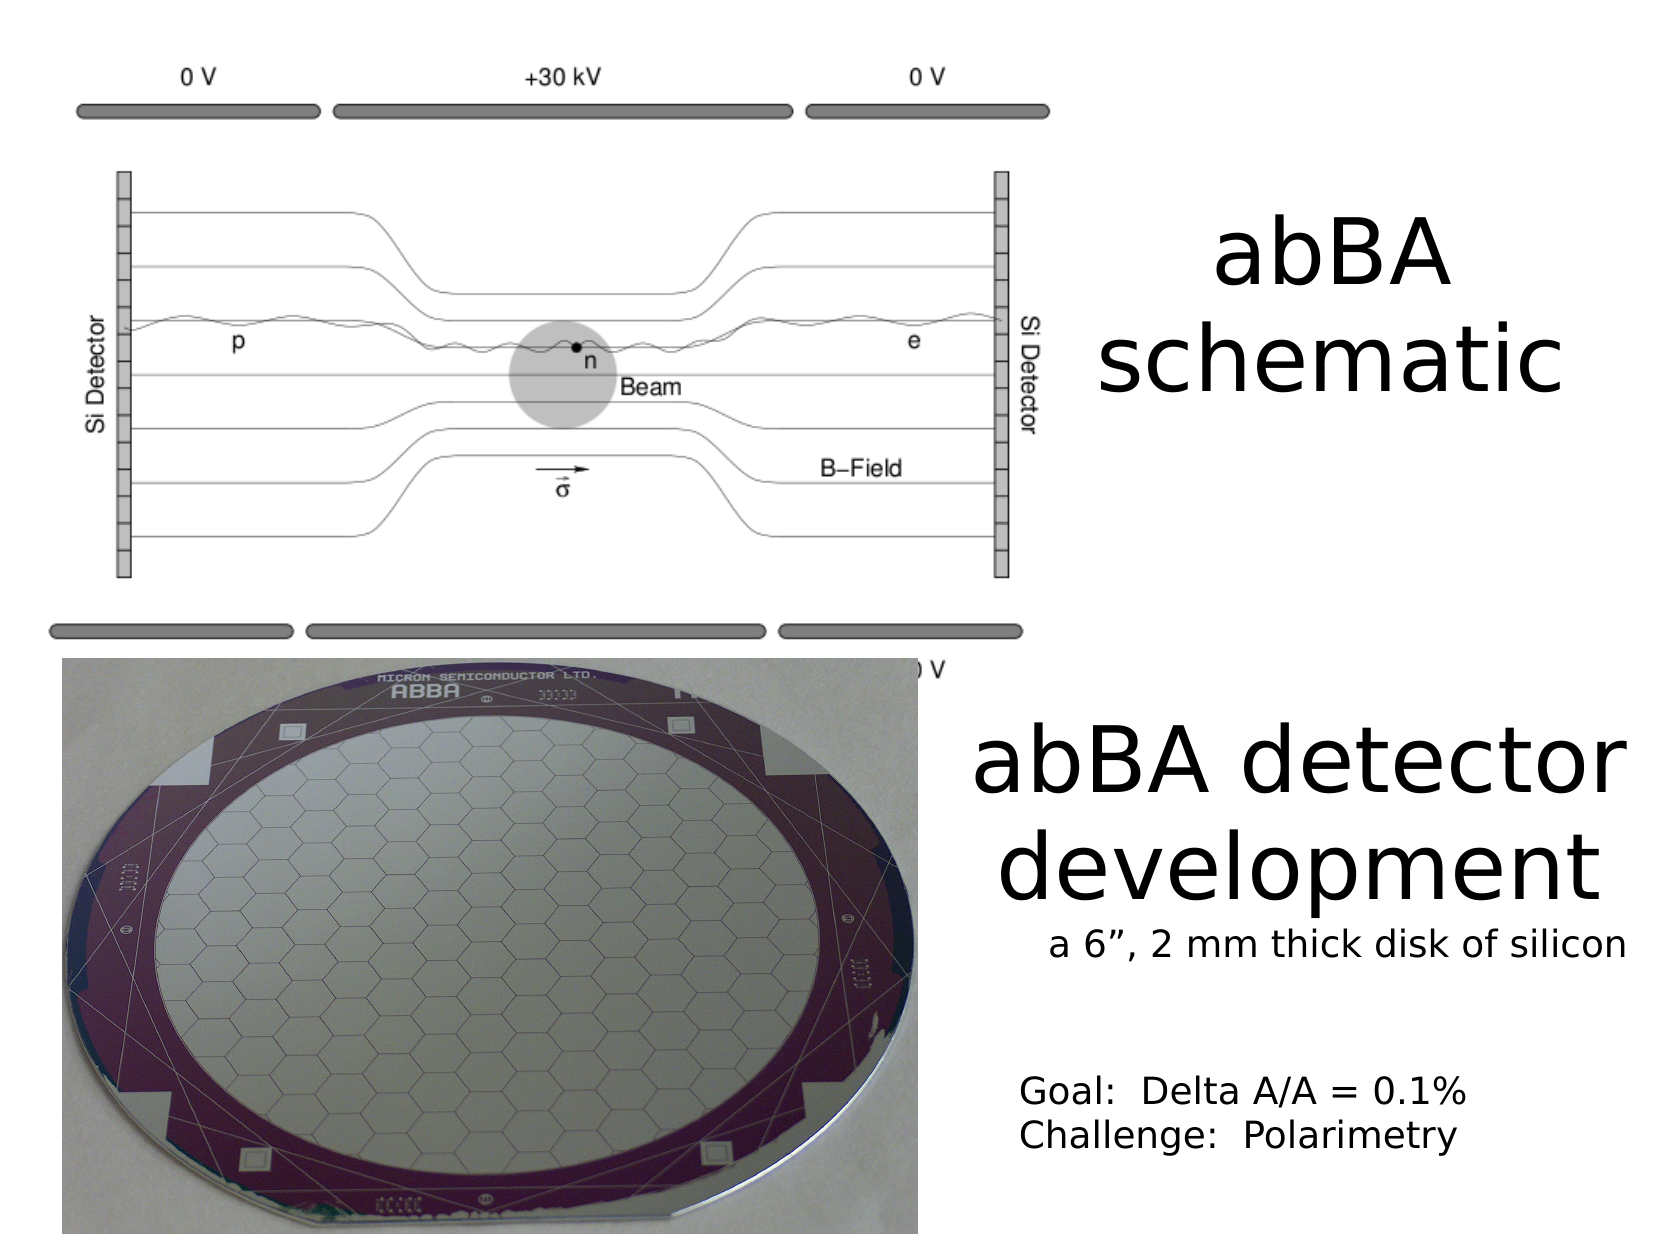

# abBA schematic
abBA detector development
a 6”, 2 mm thick disk of silicon
Goal: Delta A/A = 0.1%
Challenge: Polarimetry